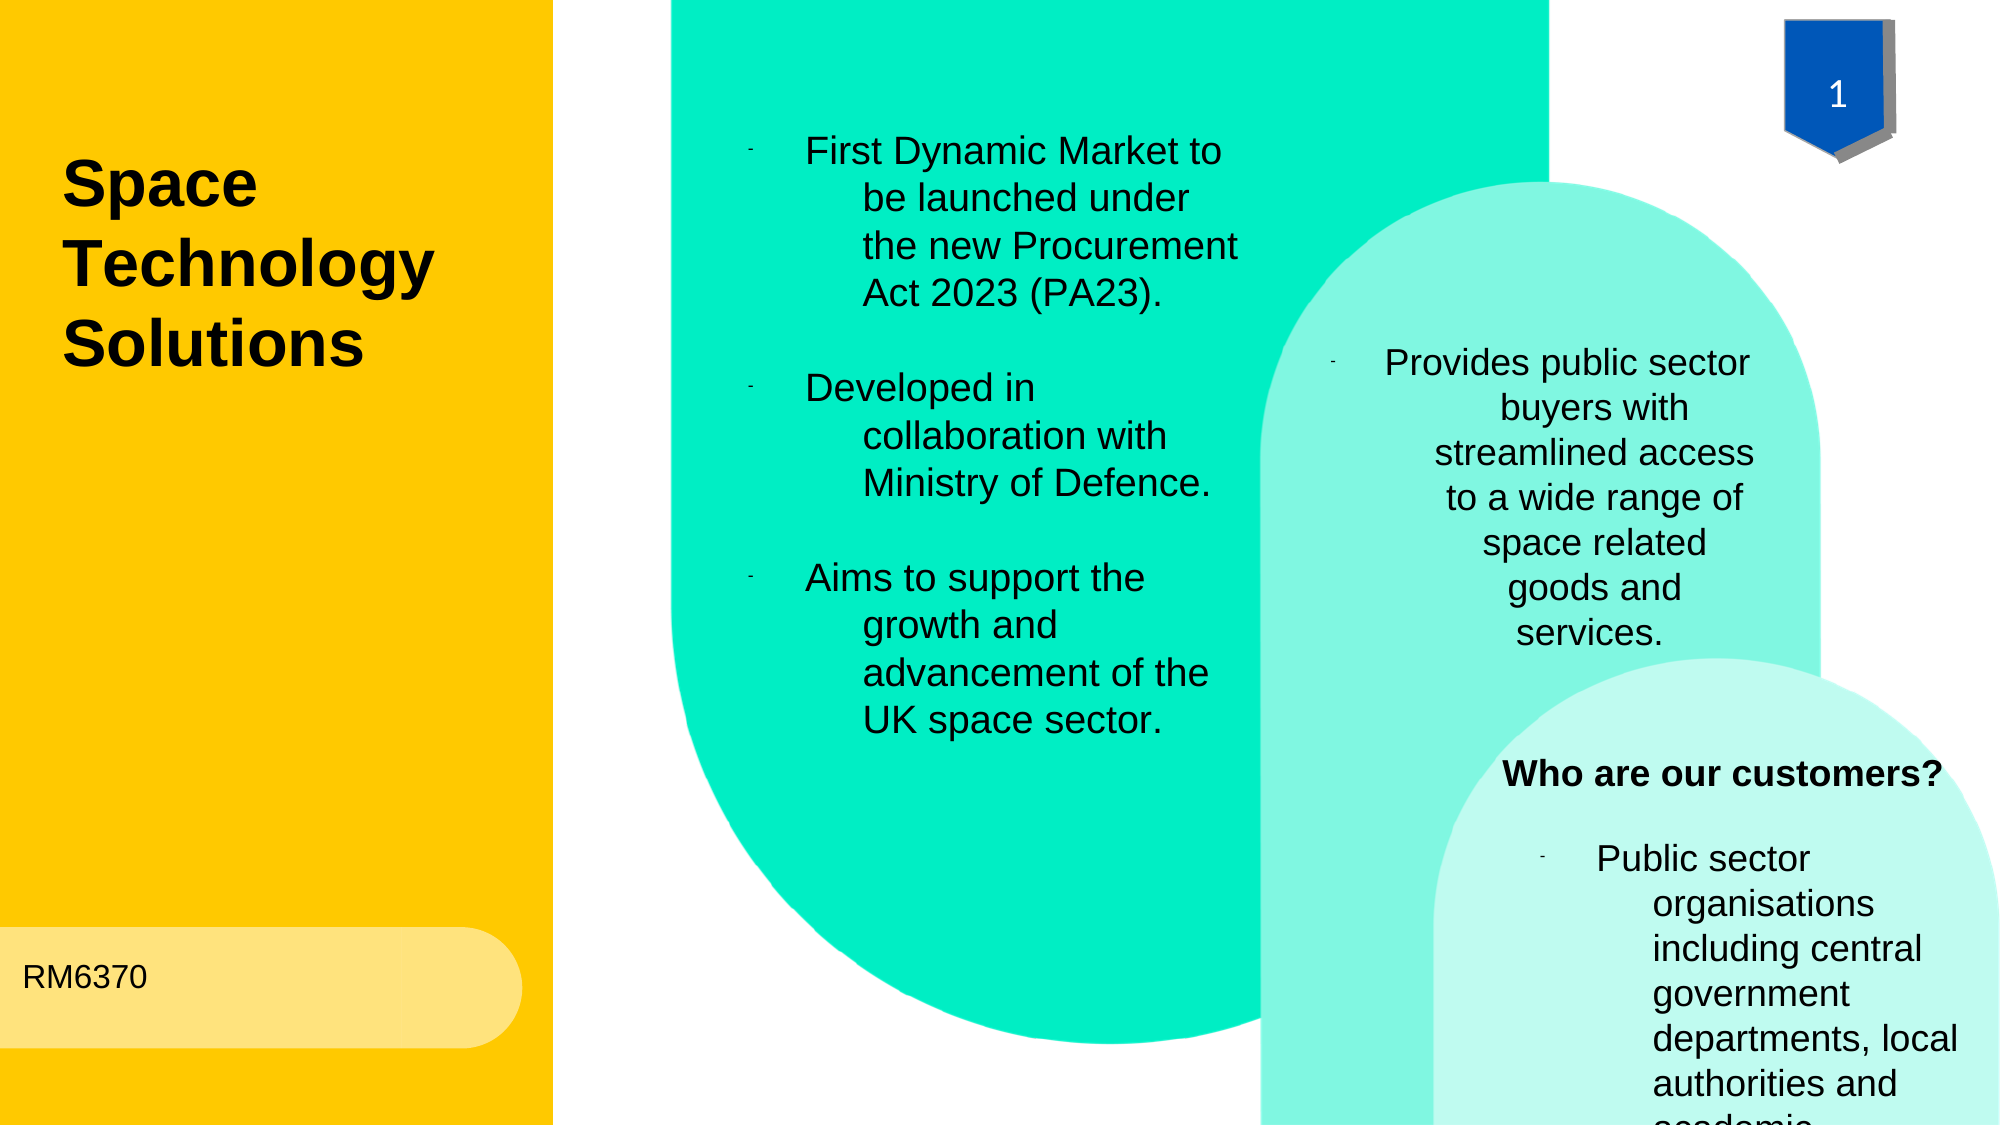

1
First Dynamic Market to be launched under the new Procurement Act 2023 (PA23).
Developed in collaboration with Ministry of Defence.
Aims to support the growth and advancement of the UK space sector.
#
Space Technology Solutions
Provides public sector buyers with streamlined access to a wide range of space related goods and services.
Who are our customers?
Public sector organisations including central government departments, local authorities and academic institutions
RM6370